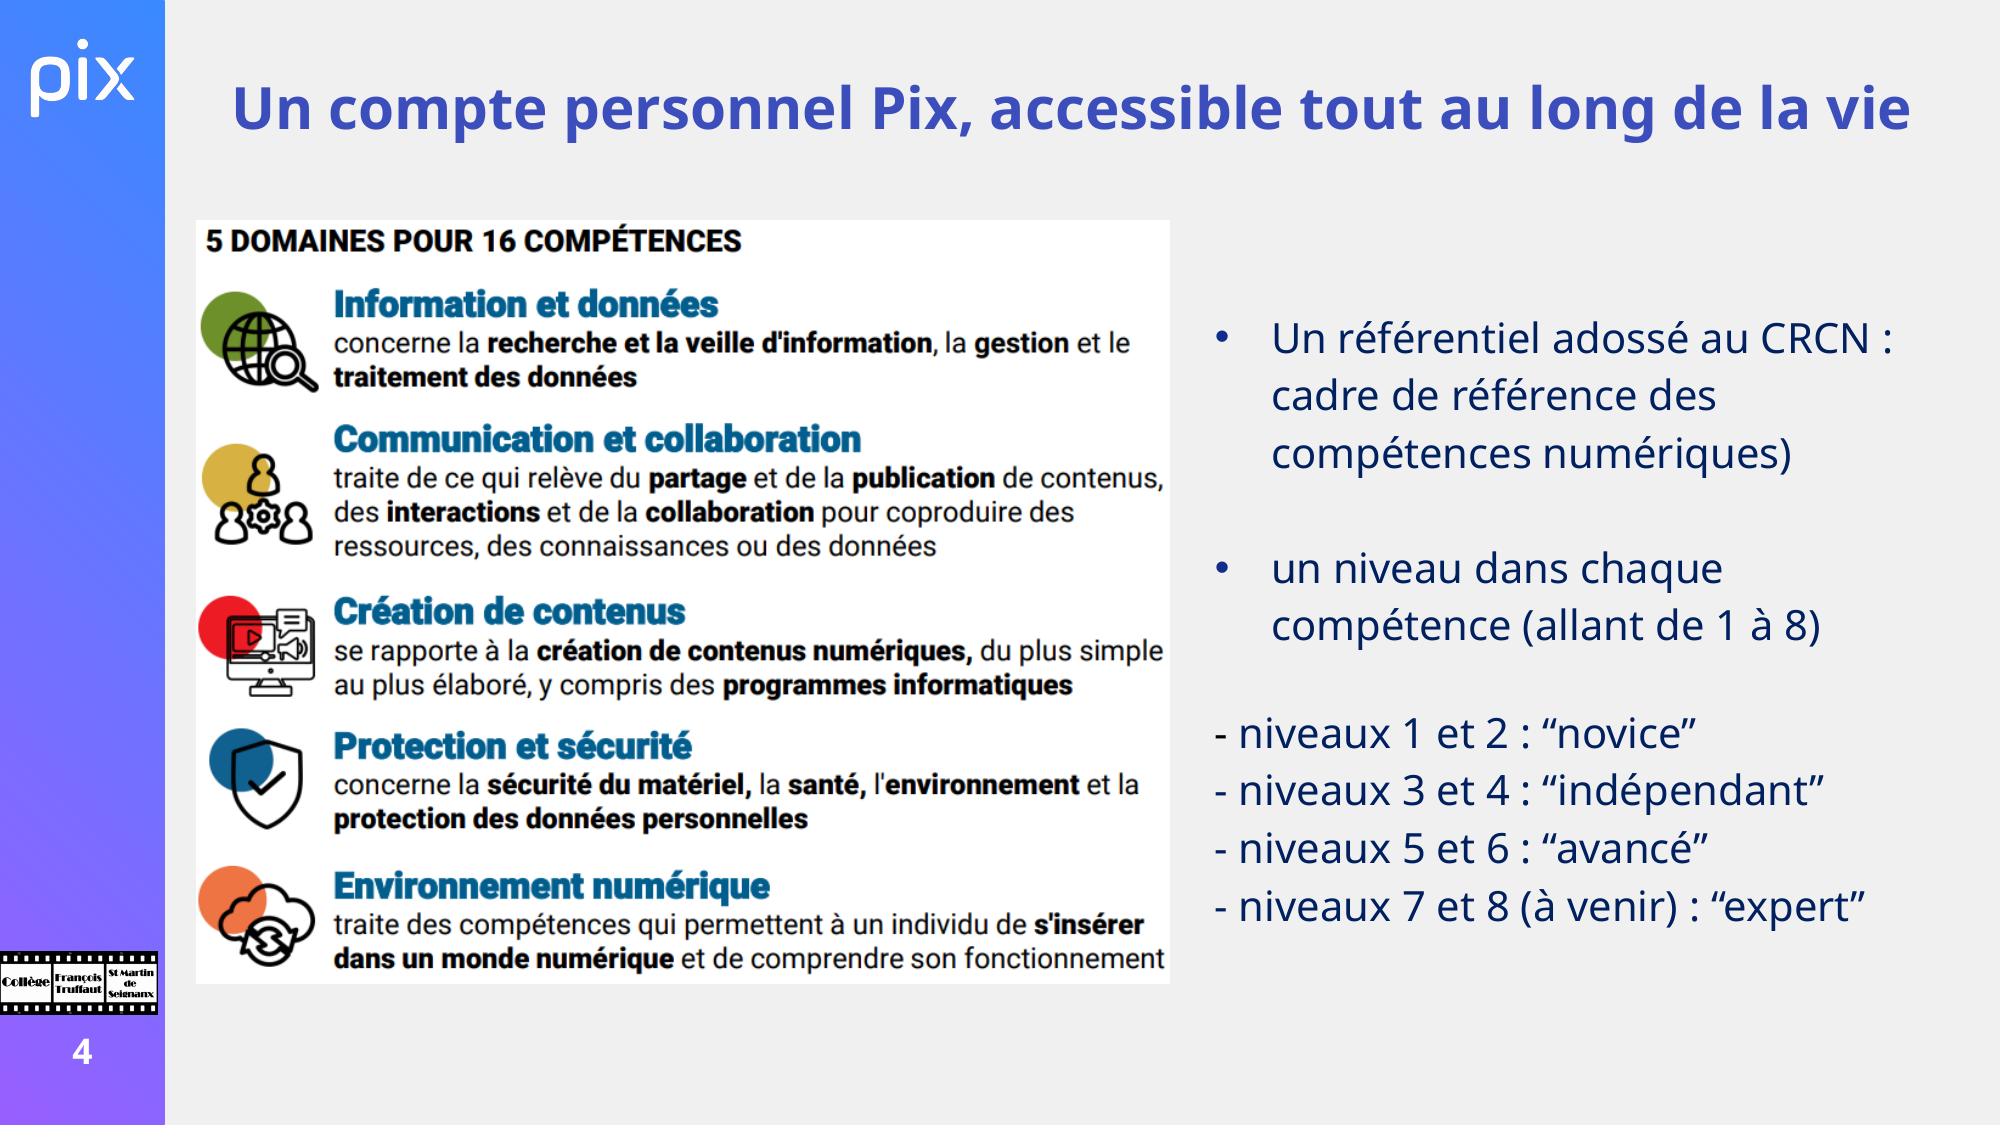

# Un compte personnel Pix, accessible tout au long de la vie
Un référentiel adossé au CRCN : cadre de référence des compétences numériques)
un niveau dans chaque compétence (allant de 1 à 8)
- niveaux 1 et 2 : “novice”
- niveaux 3 et 4 : “indépendant”
- niveaux 5 et 6 : “avancé”
- niveaux 7 et 8 (à venir) : “expert”